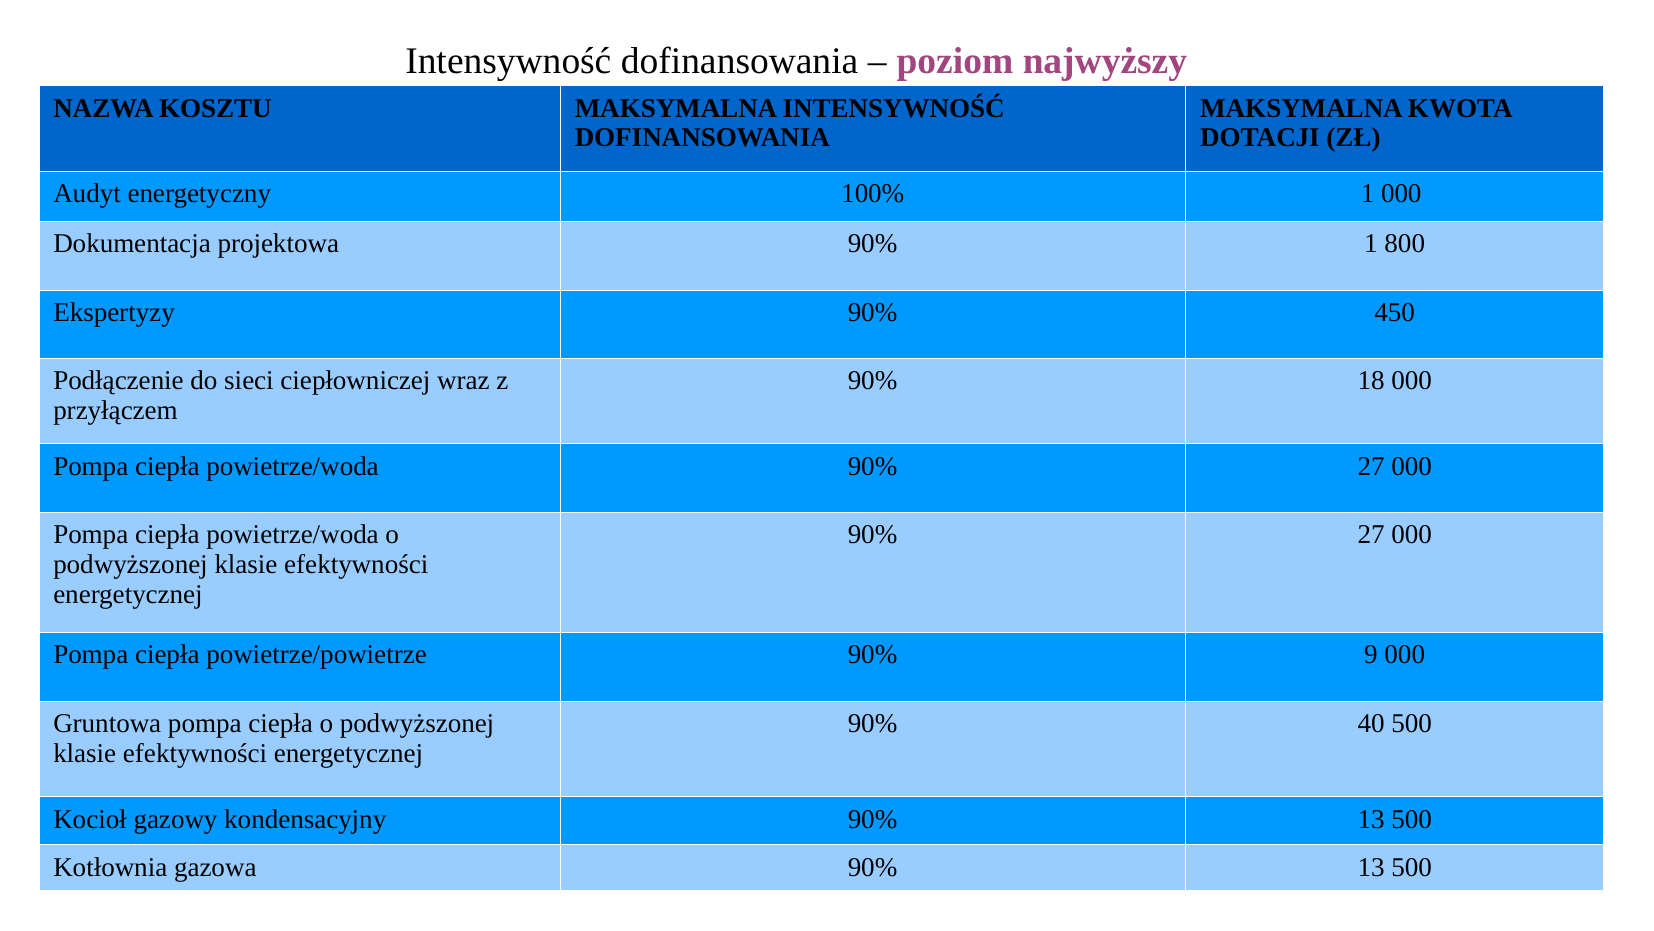

Intensywność dofinansowania – poziom najwyższy
| NAZWA KOSZTU | MAKSYMALNA INTENSYWNOŚĆ DOFINANSOWANIA | MAKSYMALNA KWOTA DOTACJI (ZŁ) |
| --- | --- | --- |
| Audyt energetyczny | 100% | 1 000 |
| Dokumentacja projektowa | 90% | 1 800 |
| Ekspertyzy | 90% | 450 |
| Podłączenie do sieci ciepłowniczej wraz z przyłączem | 90% | 18 000 |
| Pompa ciepła powietrze/woda | 90% | 27 000 |
| Pompa ciepła powietrze/woda o podwyższonej klasie efektywności energetycznej | 90% | 27 000 |
| Pompa ciepła powietrze/powietrze | 90% | 9 000 |
| Gruntowa pompa ciepła o podwyższonej klasie efektywności energetycznej | 90% | 40 500 |
| Kocioł gazowy kondensacyjny | 90% | 13 500 |
| Kotłownia gazowa | 90% | 13 500 |